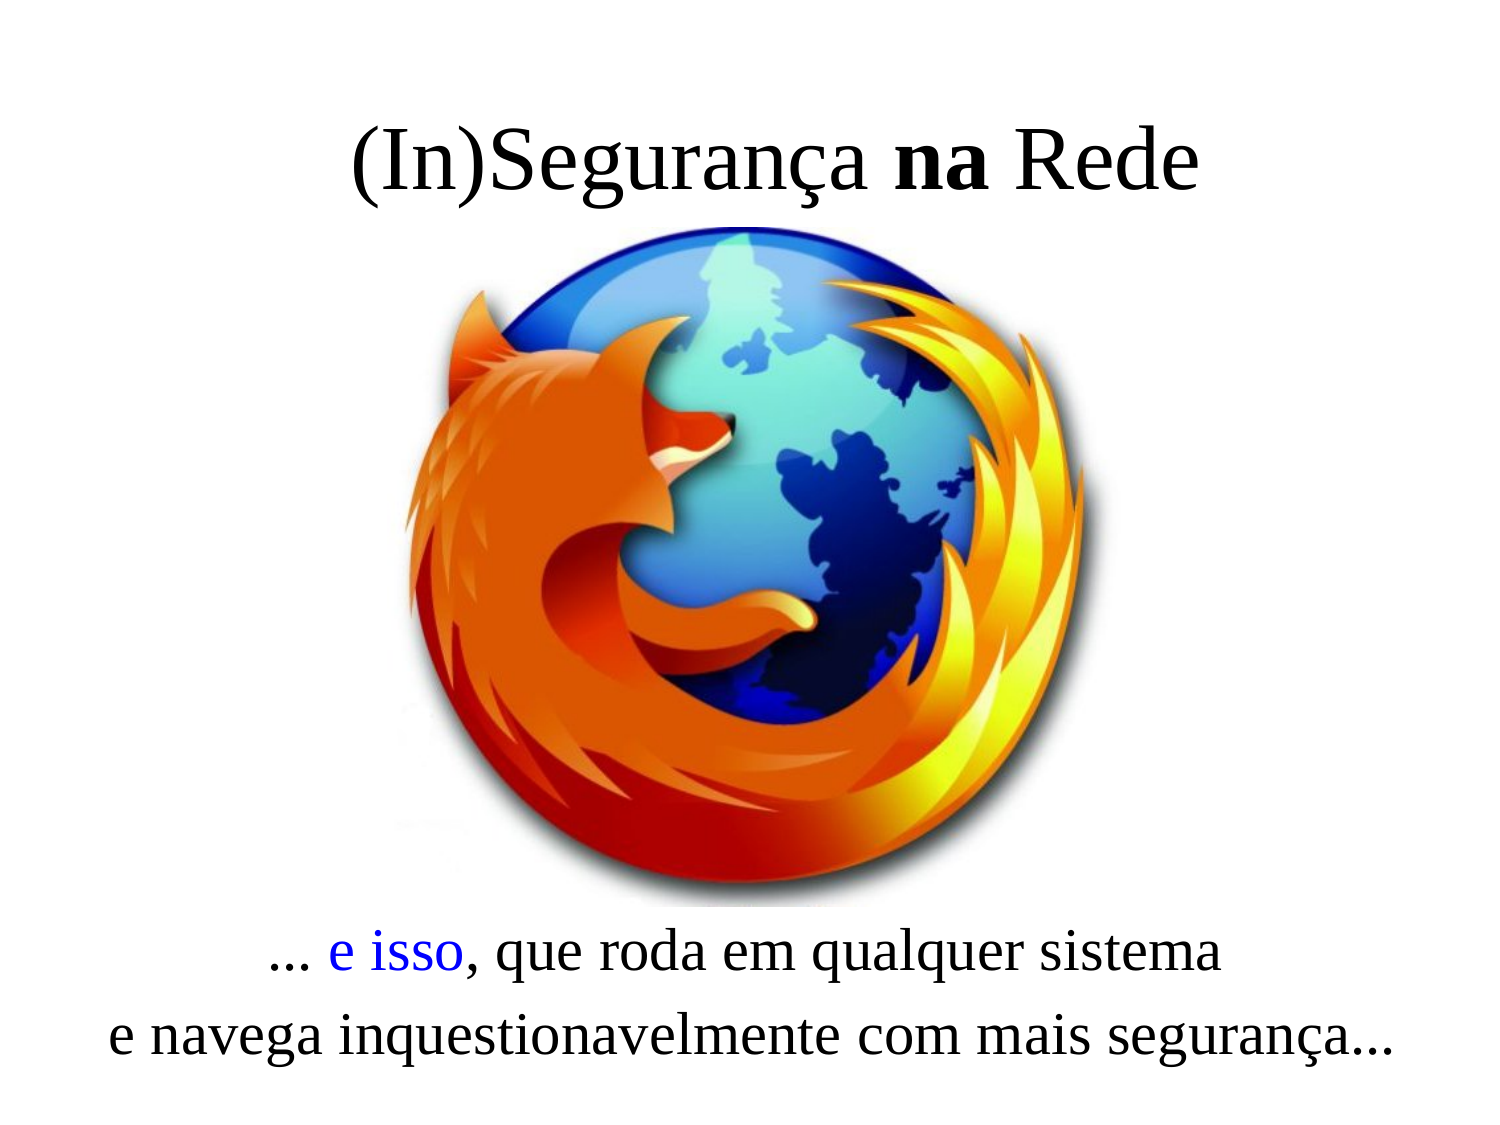

# (In)Segurança na Rede
... e isso, que roda em qualquer sistema
 e navega inquestionavelmente com mais segurança...